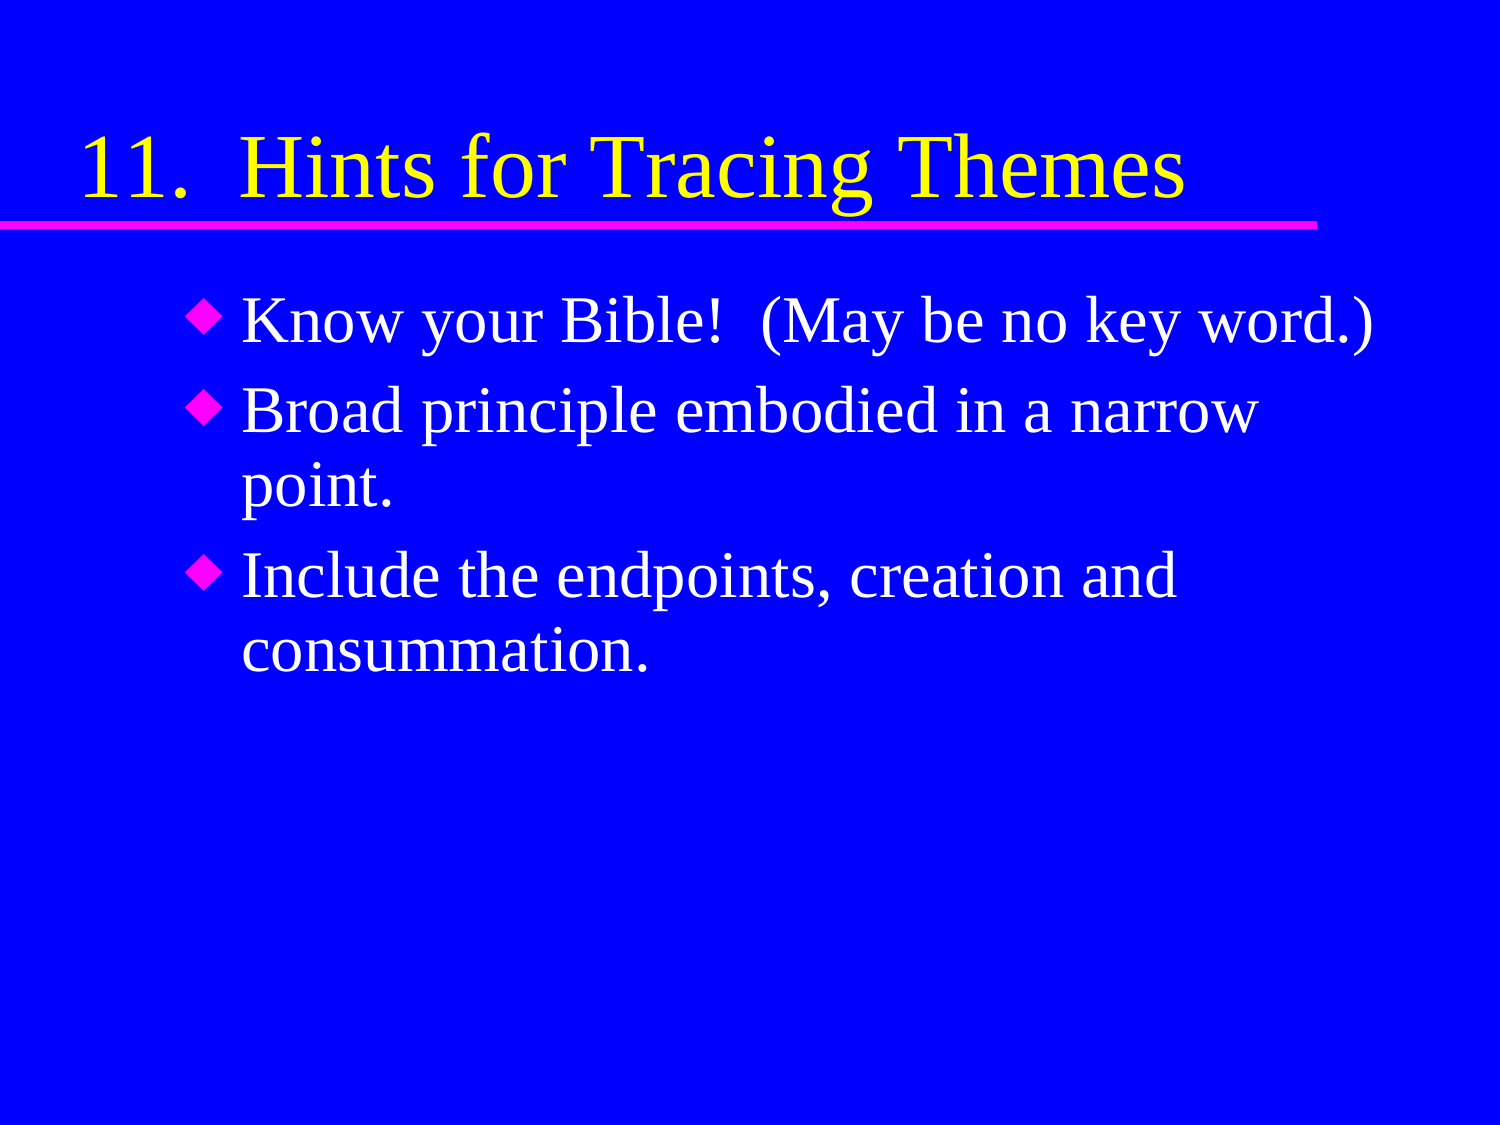

# 11. Hints for Tracing Themes
Know your Bible! (May be no key word.)
Broad principle embodied in a narrow point.
Include the endpoints, creation and consummation.